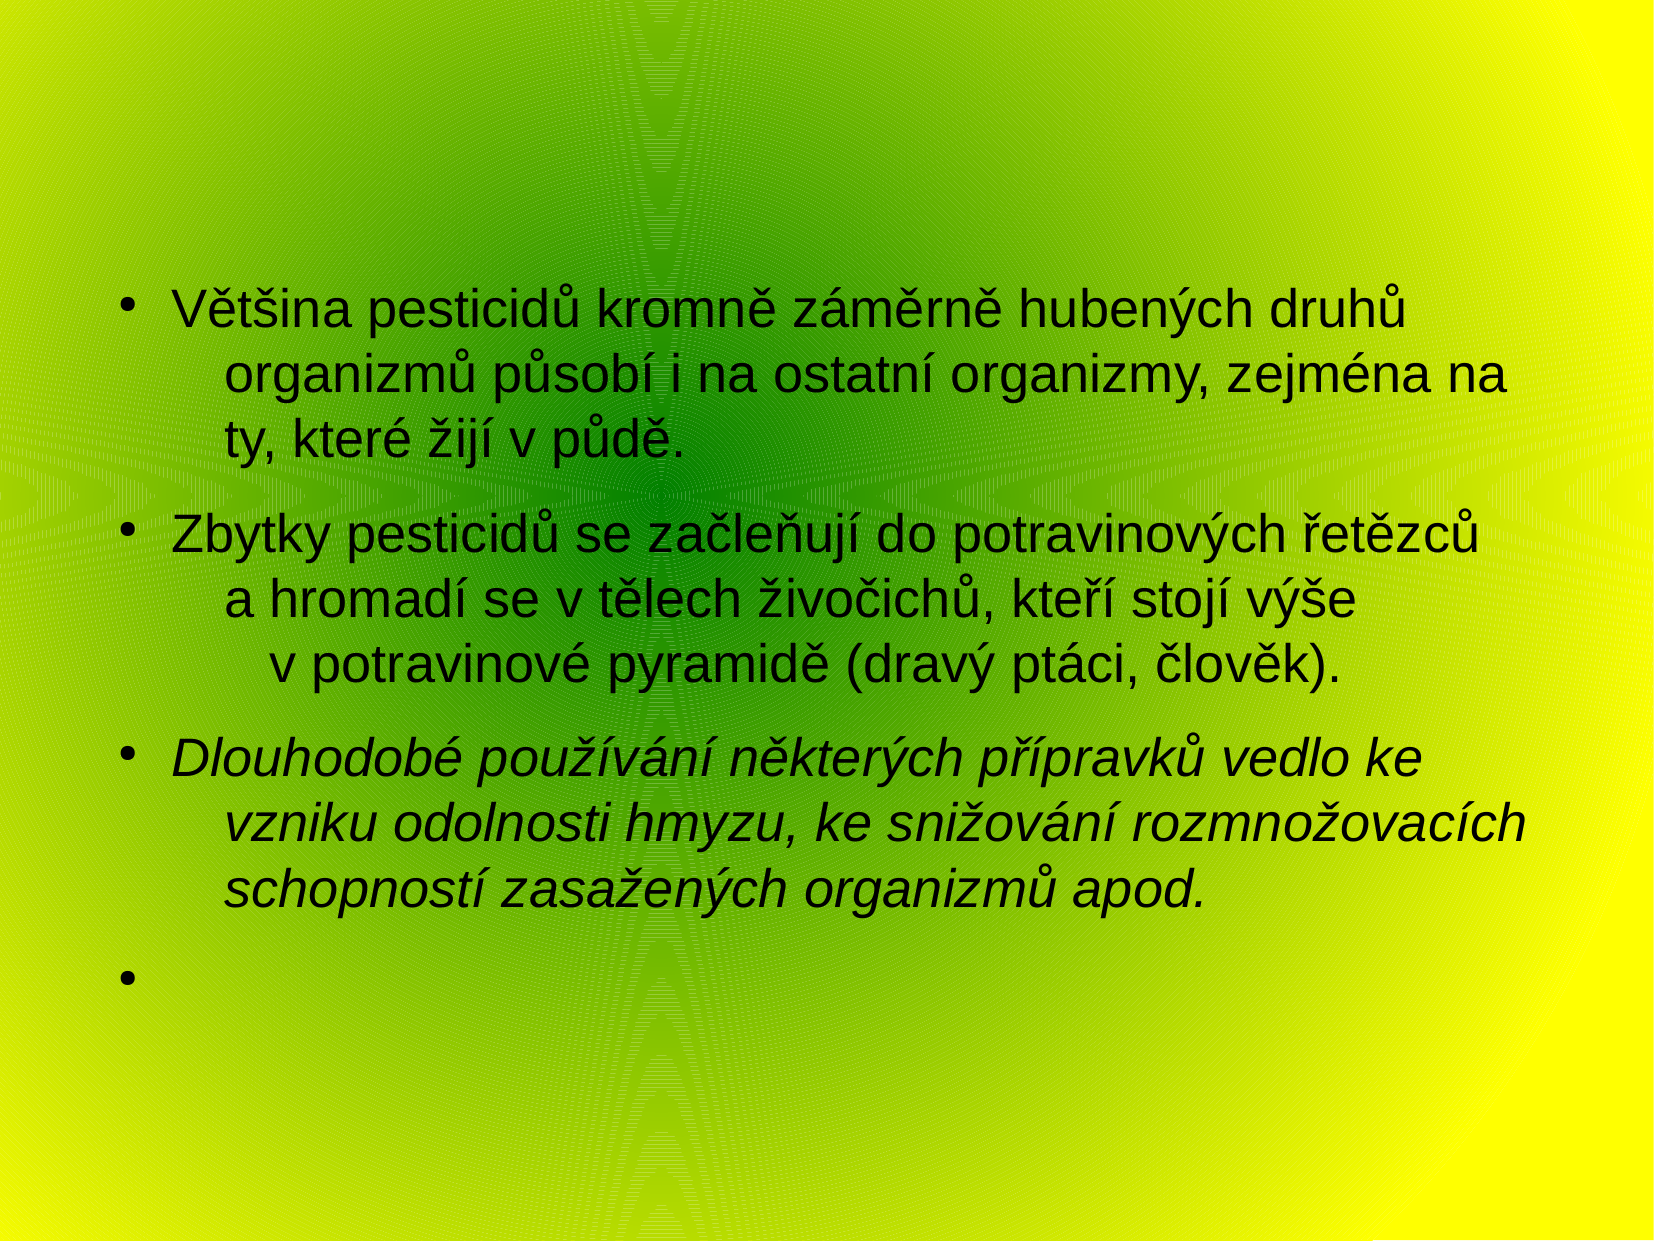

# Většina pesticidů kromně záměrně hubených druhů organizmů působí i na ostatní organizmy, zejména na ty, které žijí v půdě.
Zbytky pesticidů se začleňují do potravinových řetězců a hromadí se v tělech živočichů, kteří stojí výše v potravinové pyramidě (dravý ptáci, člověk).
Dlouhodobé používání některých přípravků vedlo ke vzniku odolnosti hmyzu, ke snižování rozmnožovacích schopností zasažených organizmů apod.